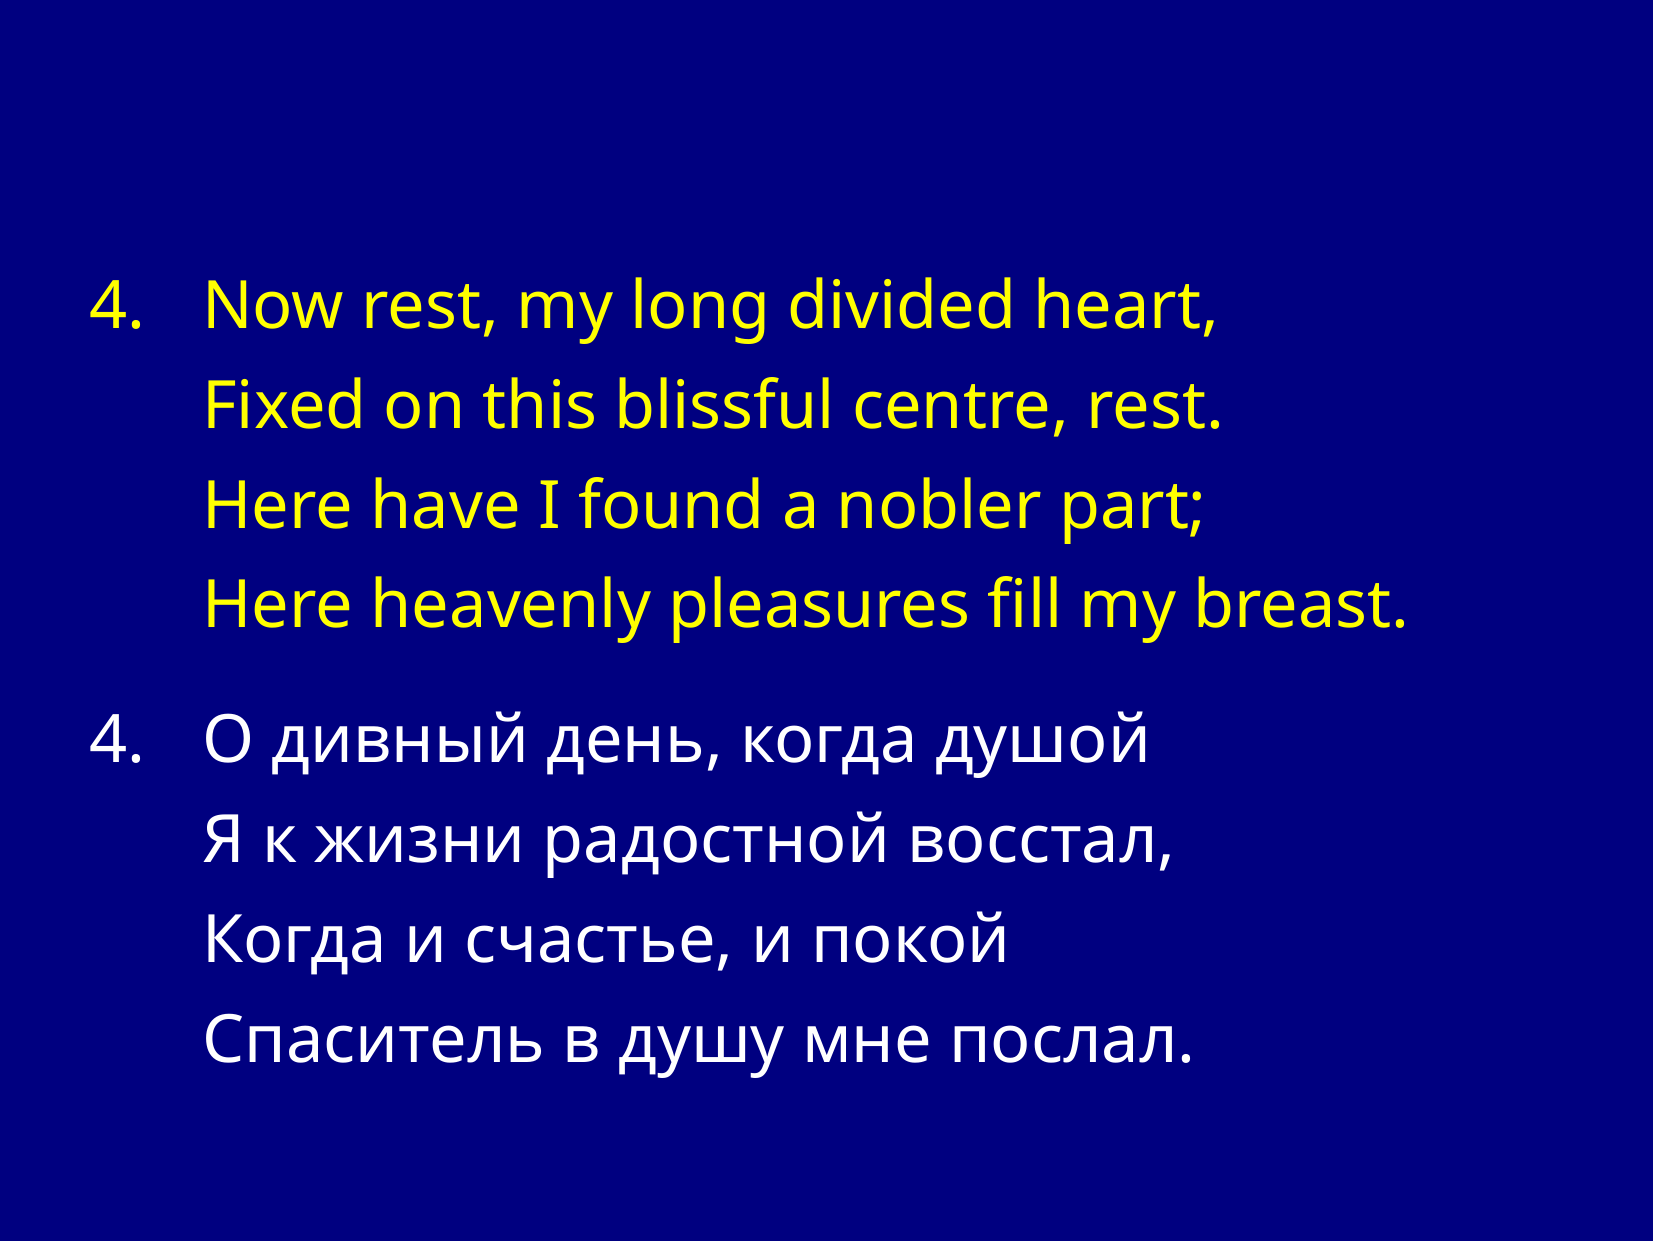

4.	Now rest, my long divided heart,
	Fixed on this blissful centre, rest.
	Here have I found a nobler part;
	Here heavenly pleasures fill my breast.
4.	О дивный день, когда душой
	Я к жизни радостной восстал,
	Когда и счастье, и покой
	Спаситель в душу мне послал.